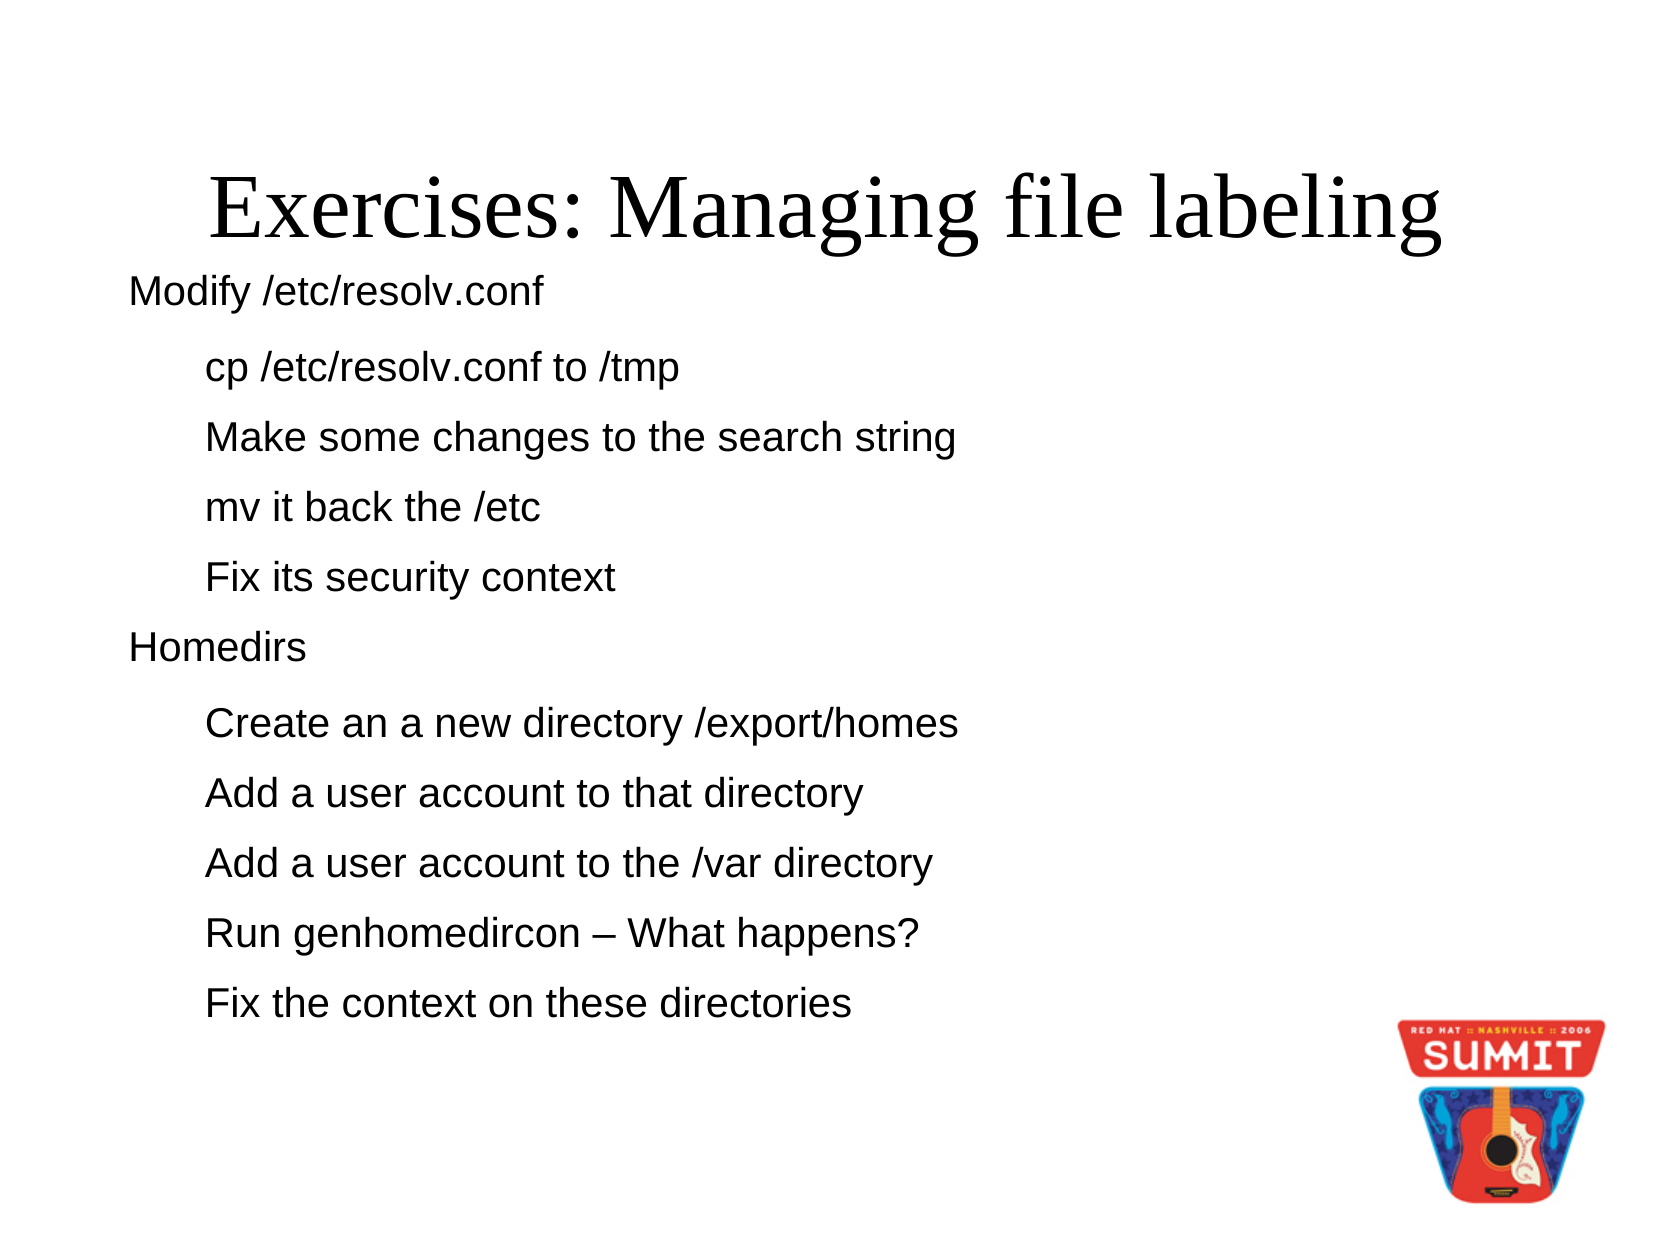

# Exercises: Managing file labeling
Modify /etc/resolv.conf
cp /etc/resolv.conf to /tmp
Make some changes to the search string
mv it back the /etc
Fix its security context
Homedirs
Create an a new directory /export/homes
Add a user account to that directory
Add a user account to the /var directory
Run genhomedircon – What happens?
Fix the context on these directories